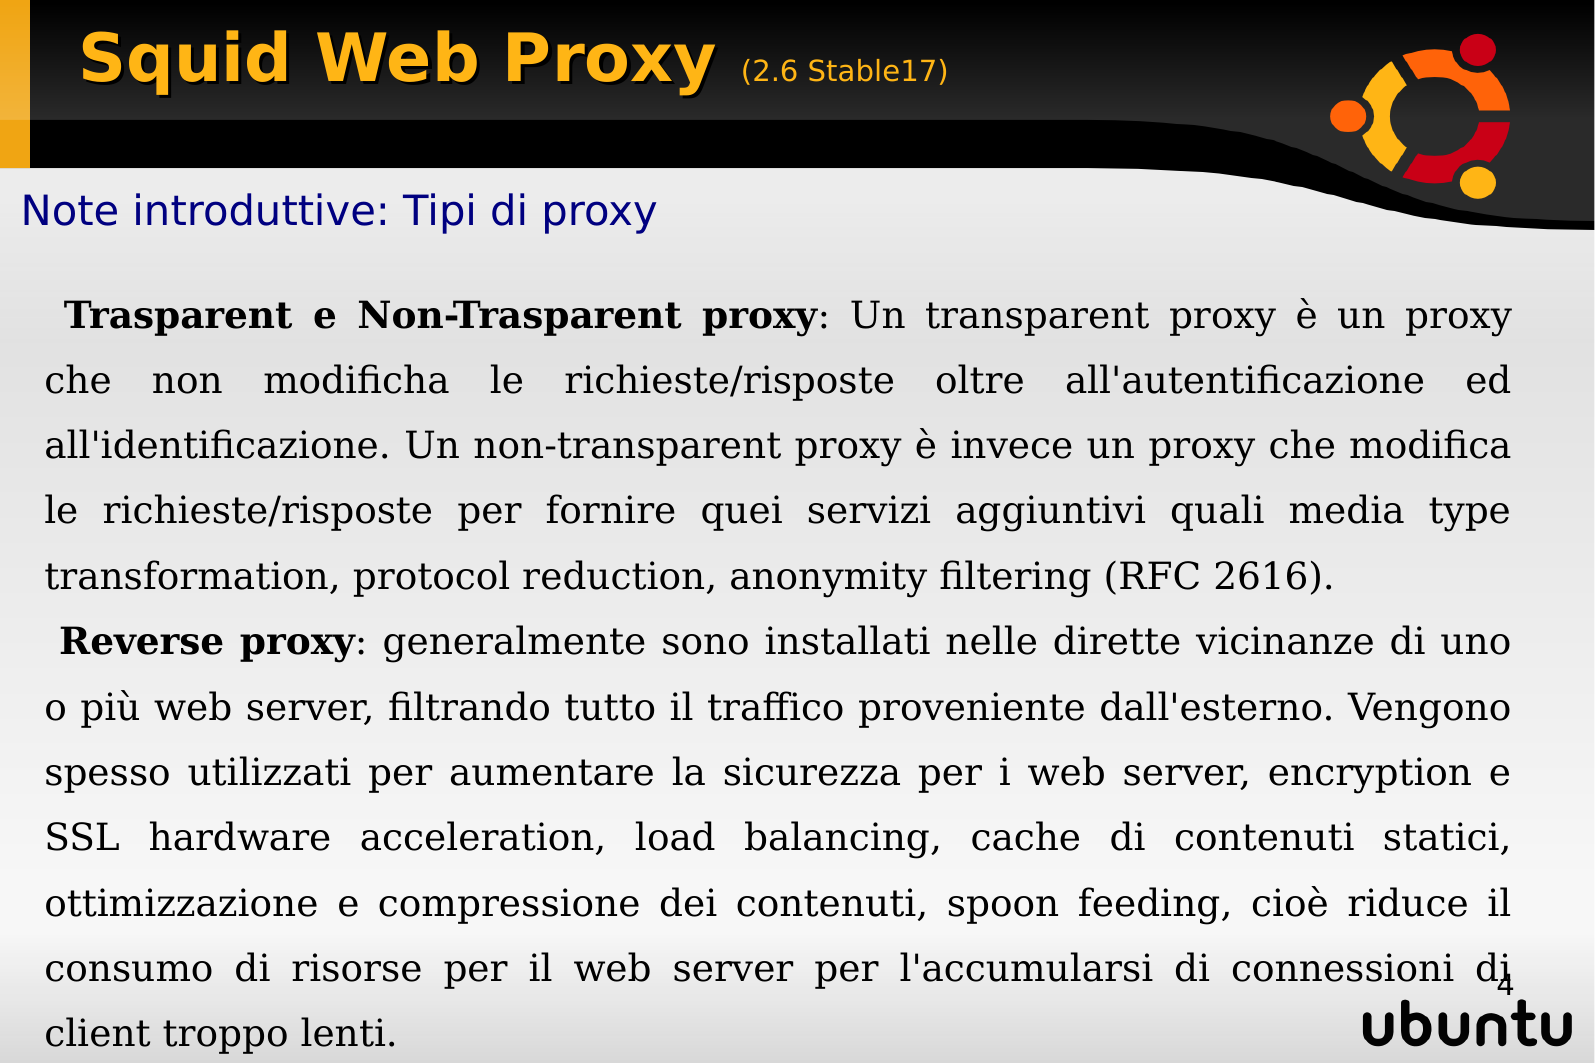

Squid Web Proxy (2.6 Stable17)
Note introduttive: Tipi di proxy
 Trasparent e Non-Trasparent proxy: Un transparent proxy è un proxy che non modificha le richieste/risposte oltre all'autentificazione ed all'identificazione. Un non-transparent proxy è invece un proxy che modifica le richieste/risposte per fornire quei servizi aggiuntivi quali media type transformation, protocol reduction, anonymity filtering (RFC 2616).
 Reverse proxy: generalmente sono installati nelle dirette vicinanze di uno o più web server, filtrando tutto il traffico proveniente dall'esterno. Vengono spesso utilizzati per aumentare la sicurezza per i web server, encryption e SSL hardware acceleration, load balancing, cache di contenuti statici, ottimizzazione e compressione dei contenuti, spoon feeding, cioè riduce il consumo di risorse per il web server per l'accumularsi di connessioni di client troppo lenti.
4